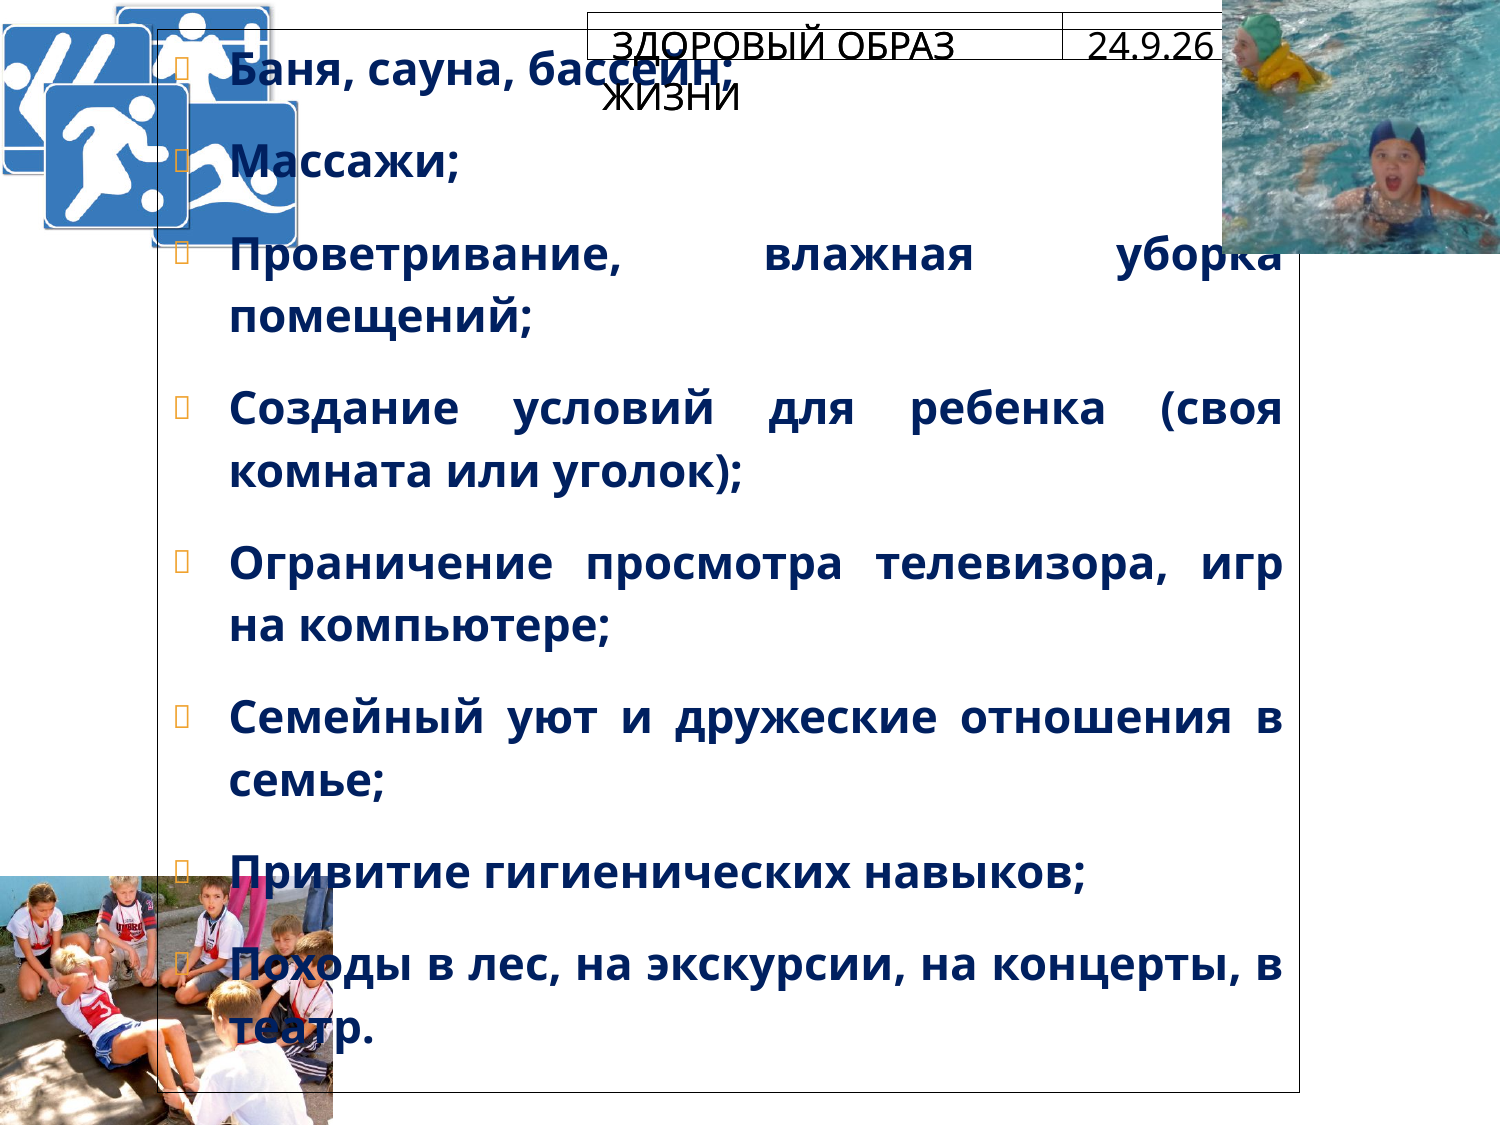

<footer>ЗДОРОВЫЙ ОБРАЗ ЖИЗНИ
# Баня, сауна, бассейн;
Массажи;
Проветривание, влажная уборка помещений;
Создание условий для ребенка (своя комната или уголок);
Ограничение просмотра телевизора, игр на компьютере;
Семейный уют и дружеские отношения в семье;
Привитие гигиенических навыков;
Походы в лес, на экскурсии, на концерты, в театр.